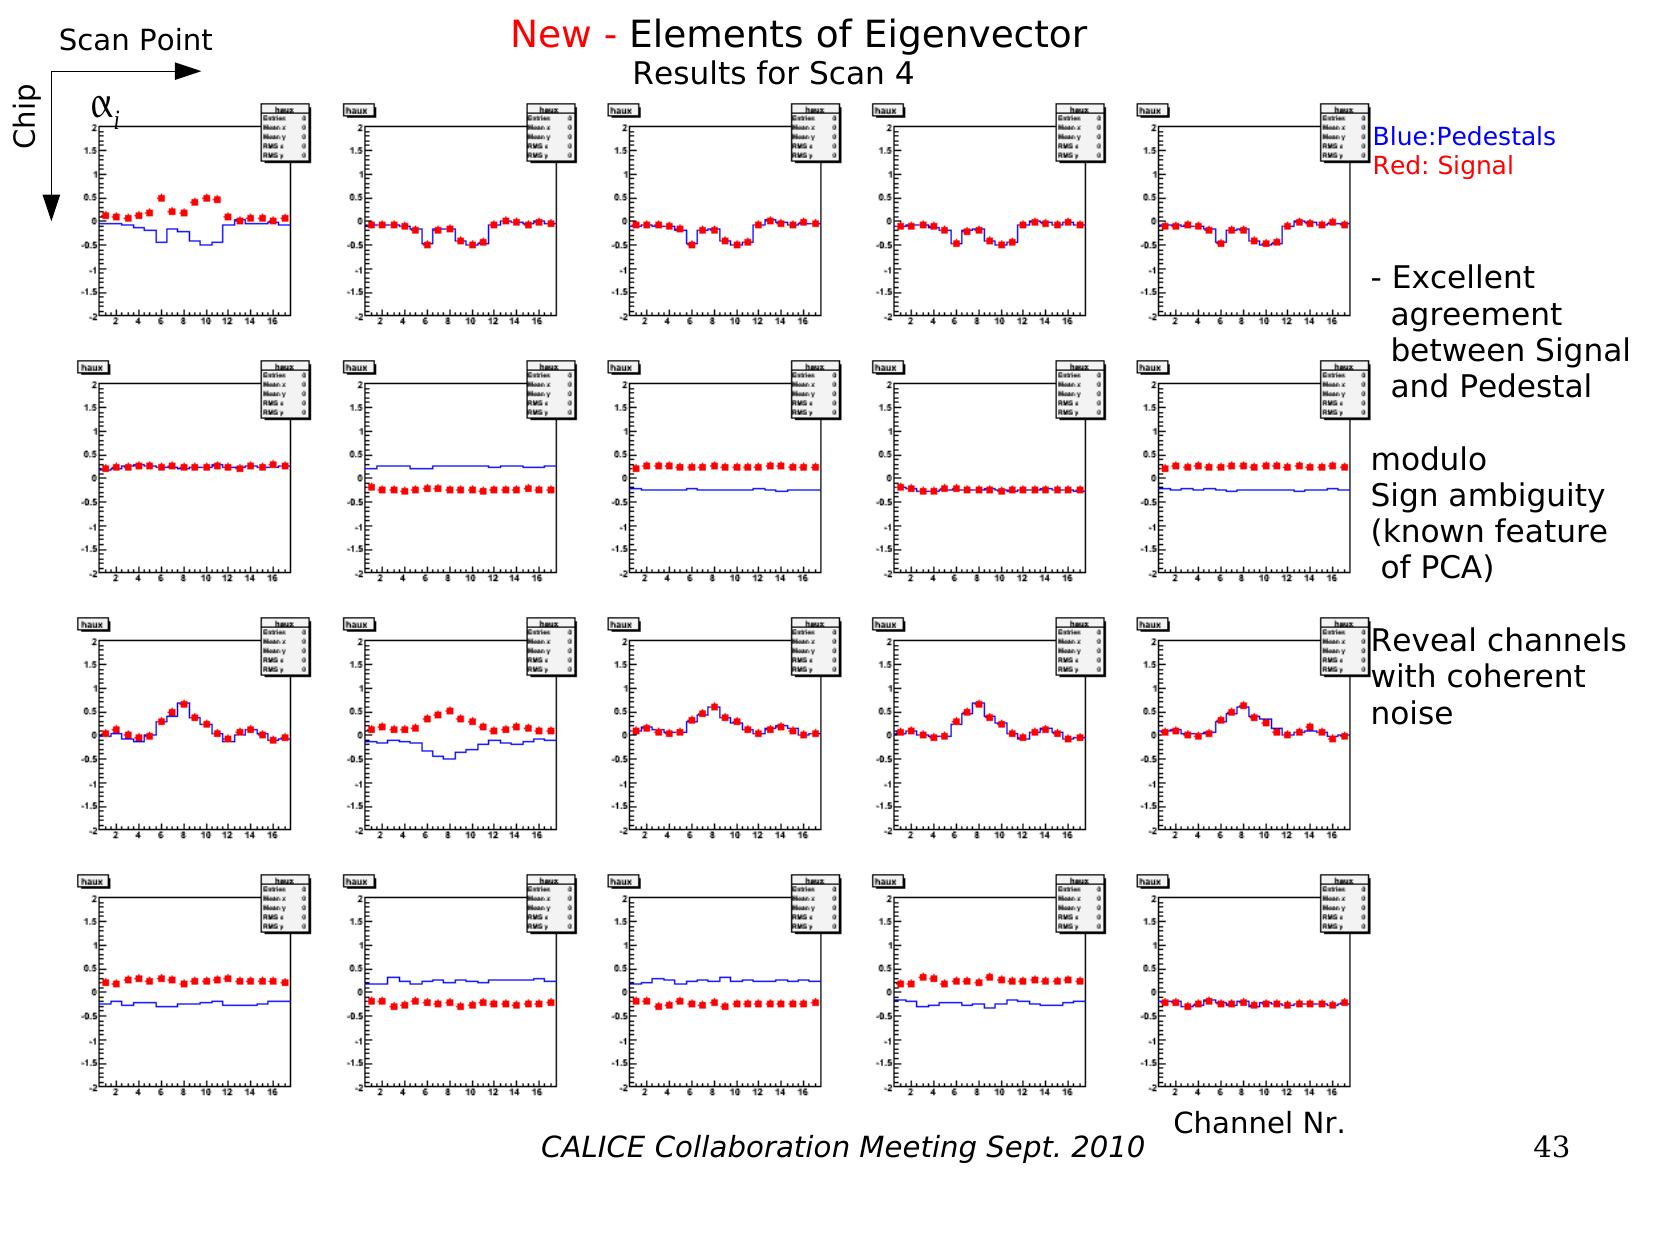

New - Elements of Eigenvector
Scan Point
Results for Scan 4
Chip
Blue:Pedestals
Red: Signal
- Excellent
 agreement
 between Signal
 and Pedestal
modulo
Sign ambiguity
(known feature
 of PCA)
Reveal channels
with coherent
noise
Channel Nr.
43